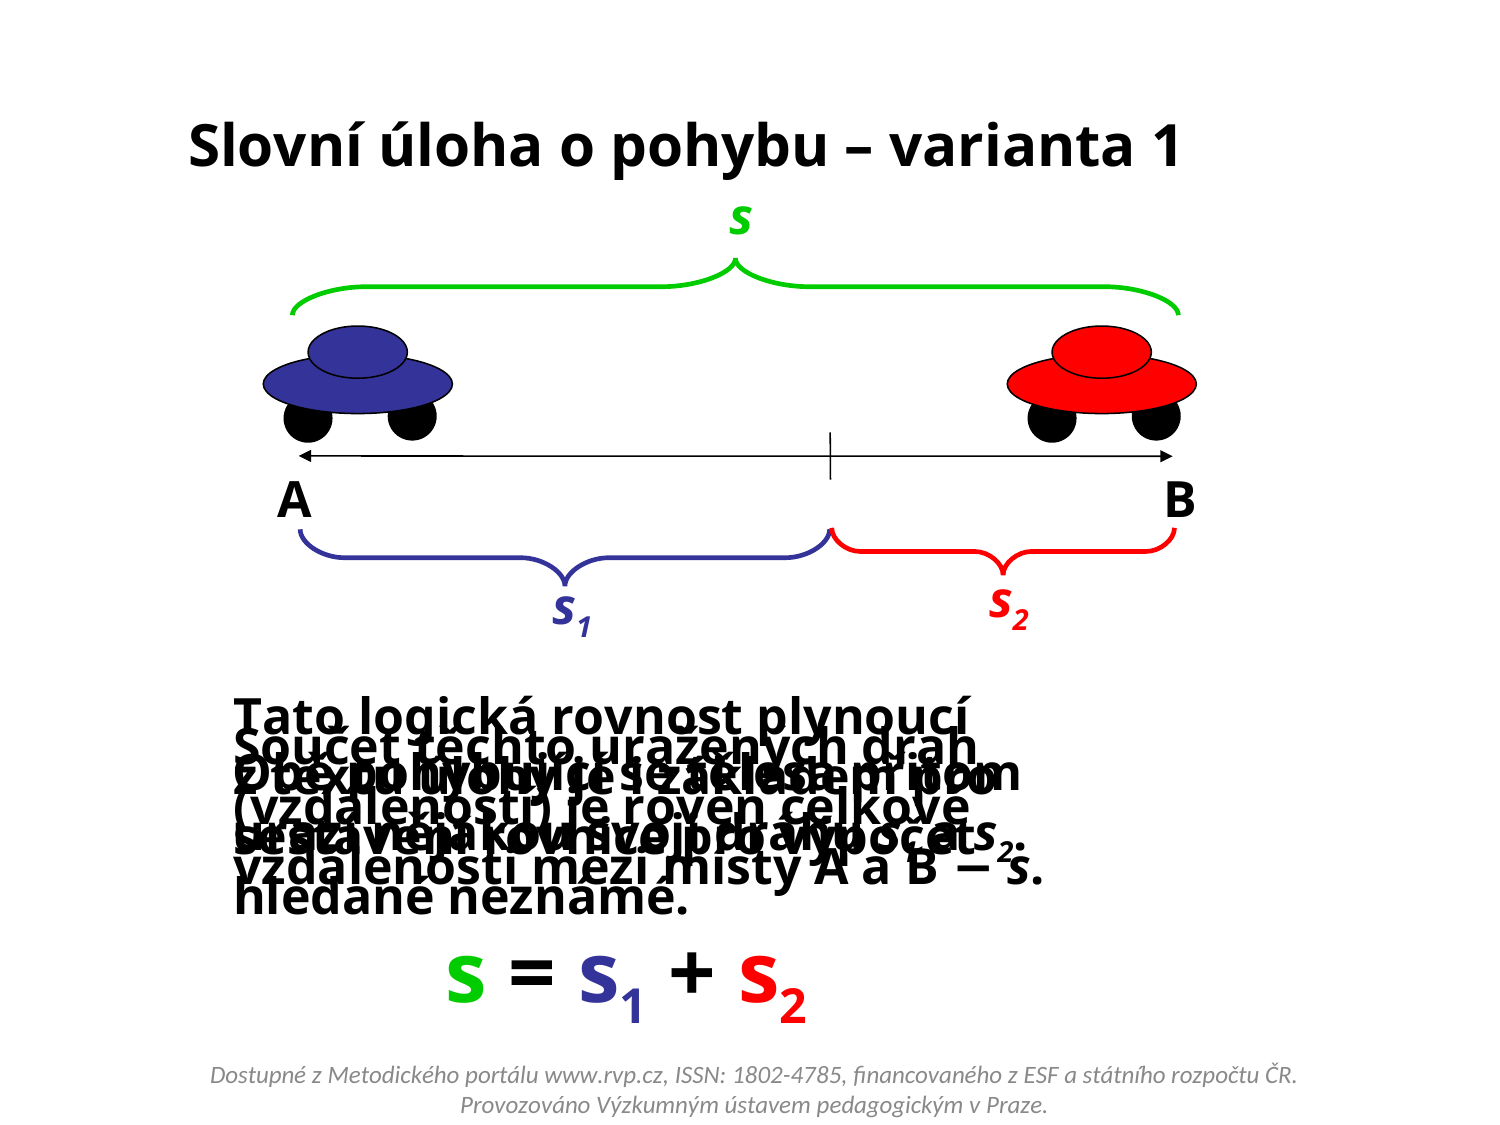

Slovní úloha o pohybu – varianta 1
s
A
B
s2
s1
Obě pohybující se tělesa přitom urazí nějakou svoji dráhu s1 a s2.
Součet těchto uražených drah (vzdáleností) je roven celkové vzdálenosti mezi místy A a B − s.
Tato logická rovnost plynoucí
z textu úlohy je i základem pro sestavení rovnice pro výpočet hledané neznámé.
s = s1 + s2